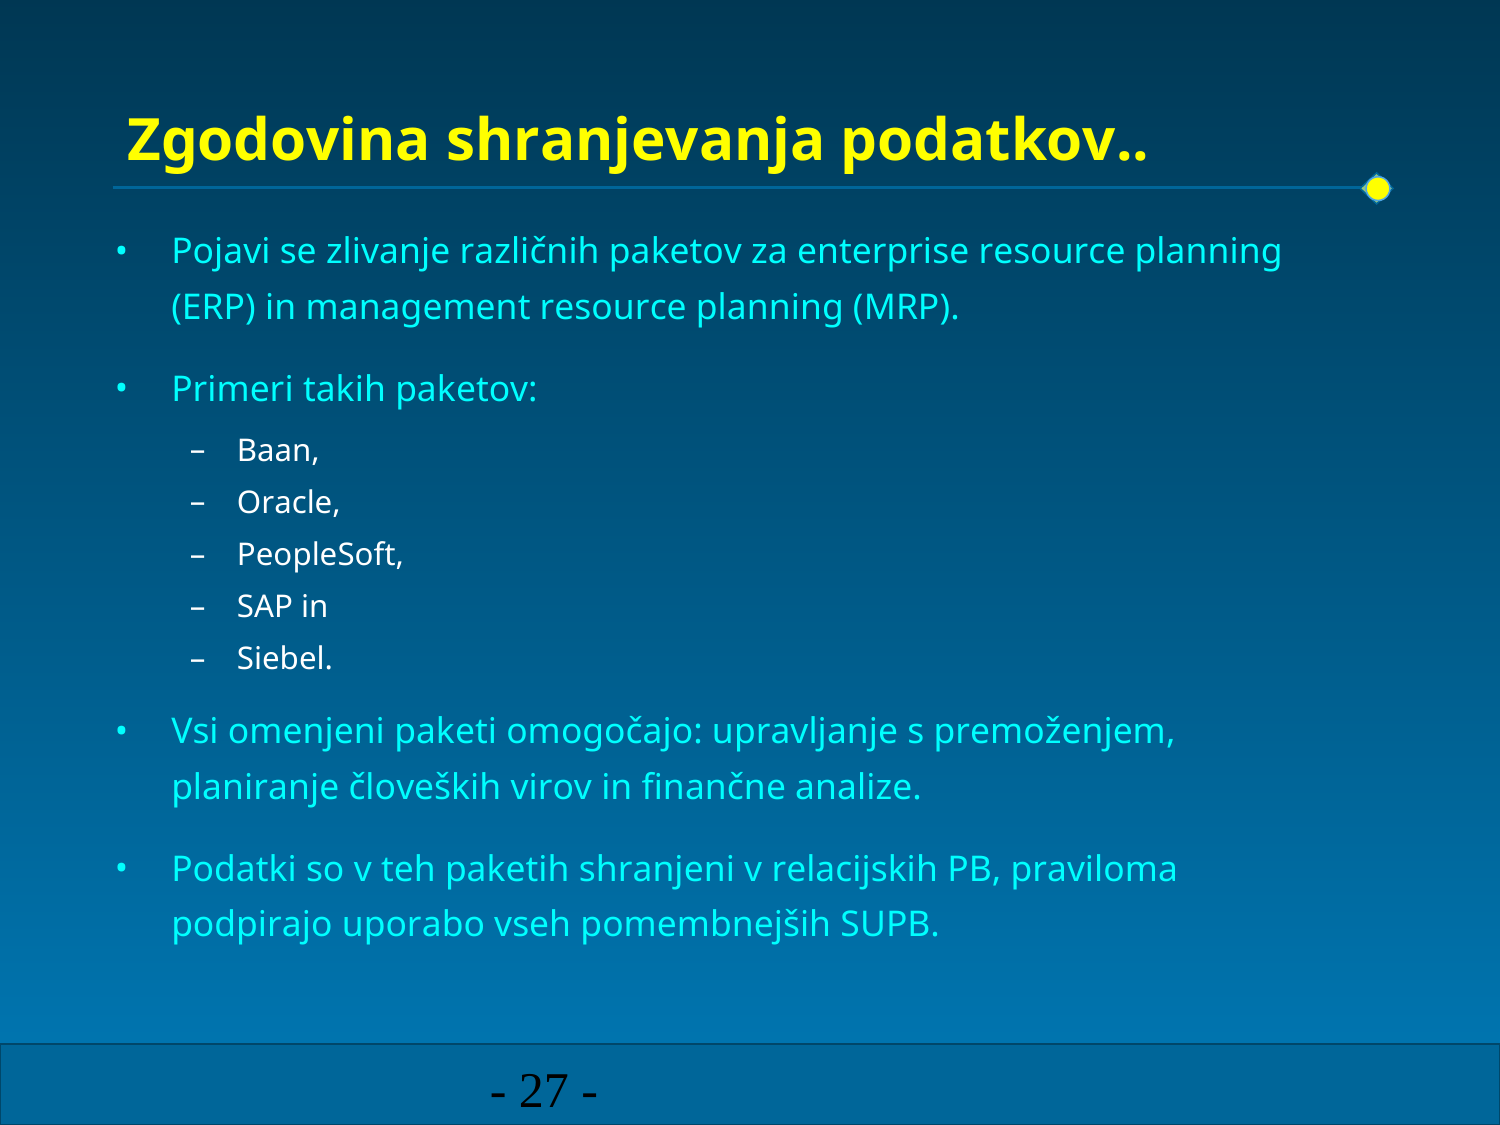

# Zgodovina shranjevanja podatkov..
Pojavi se zlivanje različnih paketov za enterprise resource planning (ERP) in management resource planning (MRP).
Primeri takih paketov:
Baan,
Oracle,
PeopleSoft,
SAP in
Siebel.
Vsi omenjeni paketi omogočajo: upravljanje s premoženjem, planiranje človeških virov in finančne analize.
Podatki so v teh paketih shranjeni v relacijskih PB, praviloma podpirajo uporabo vseh pomembnejših SUPB.
(c) Pearson Education 2005